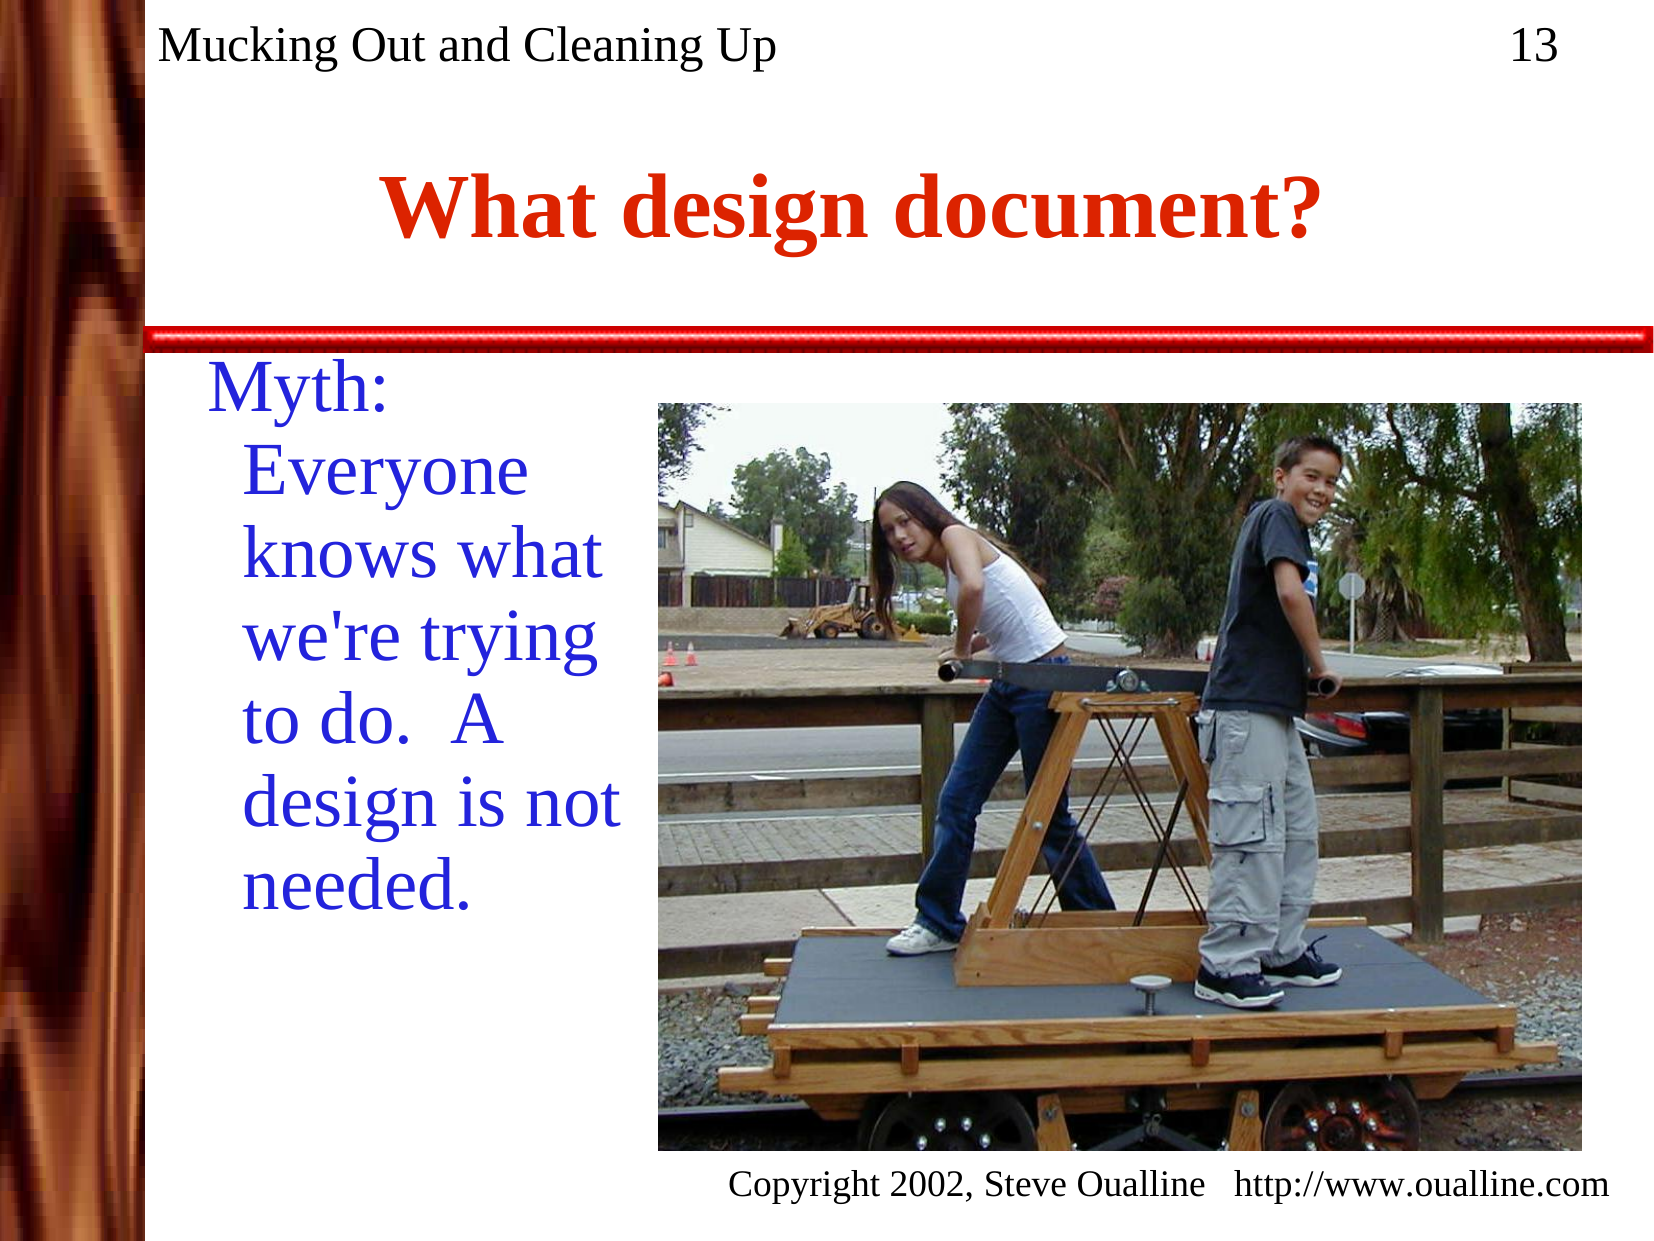

# What design document?
Myth: Everyone knows what we're trying to do. A design is not needed.